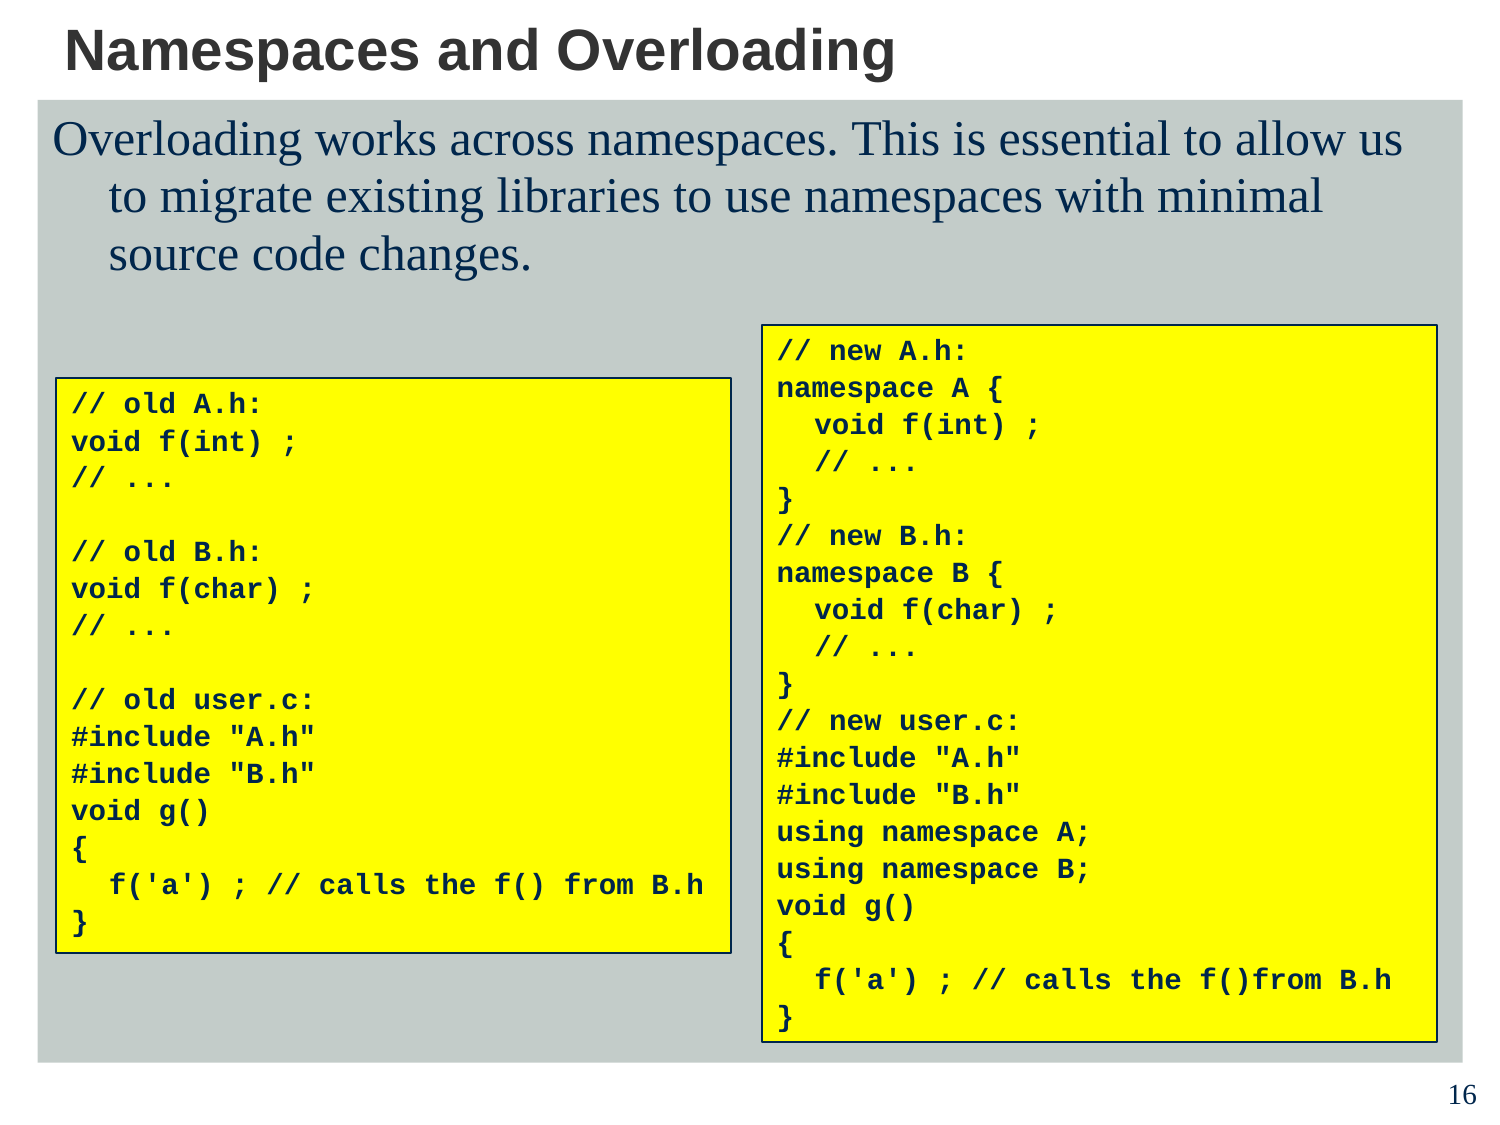

# Namespaces and Overloading
Overloading works across namespaces. This is essential to allow us to migrate existing libraries to use namespaces with minimal source code changes.
// new A.h:
namespace A {
	void f(int) ;
	// ...
}
// new B.h:
namespace B {
	void f(char) ;
	// ...
}
// new user.c:
#include "A.h"
#include "B.h"
using namespace A;
using namespace B;
void g()
{
	f('a') ; // calls the f()from B.h
}
// old A.h:
void f(int) ;
// ...
// old B.h:
void f(char) ;
// ...
// old user.c:
#include "A.h"
#include "B.h"
void g()
{
	f('a') ; // calls the f() from B.h
}